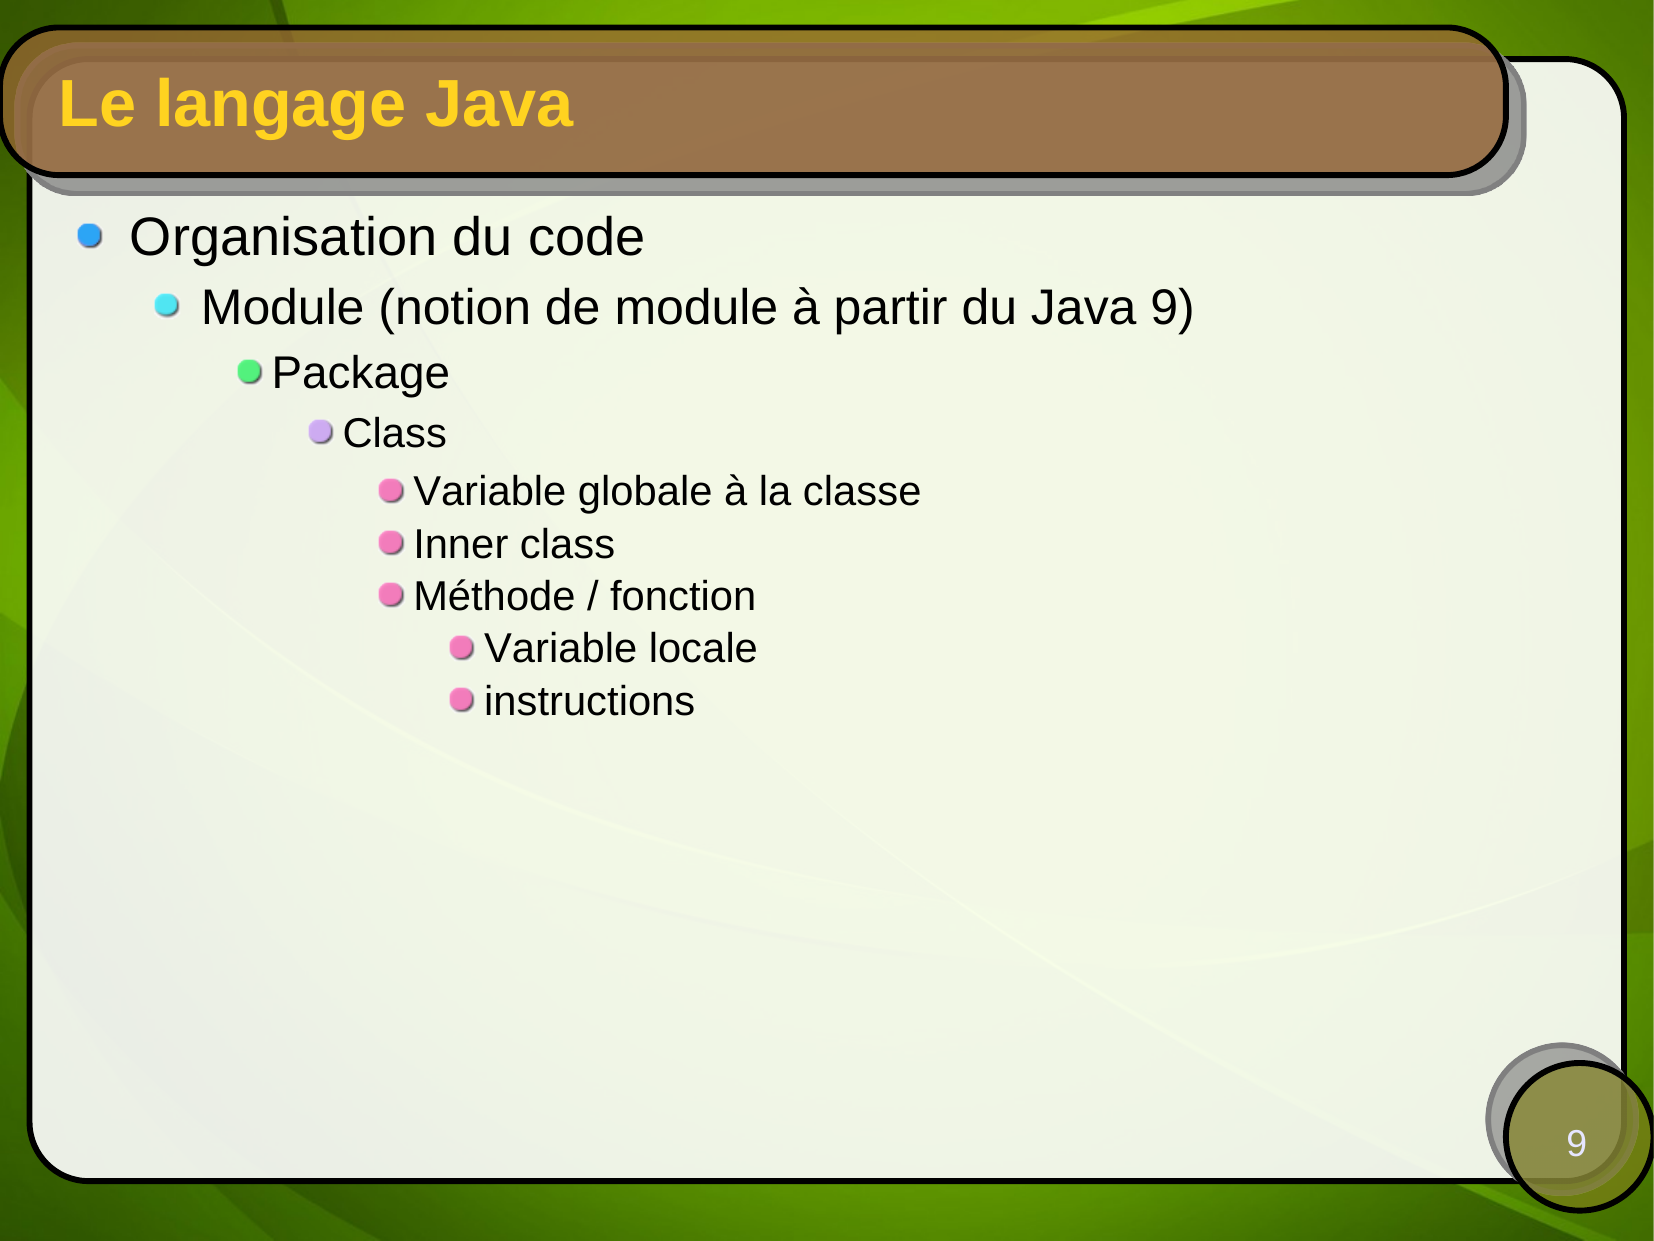

# Le langage Java
Organisation du code
Module (notion de module à partir du Java 9)
Package
Class
Variable globale à la classe
Inner class
Méthode / fonction
Variable locale
instructions
9